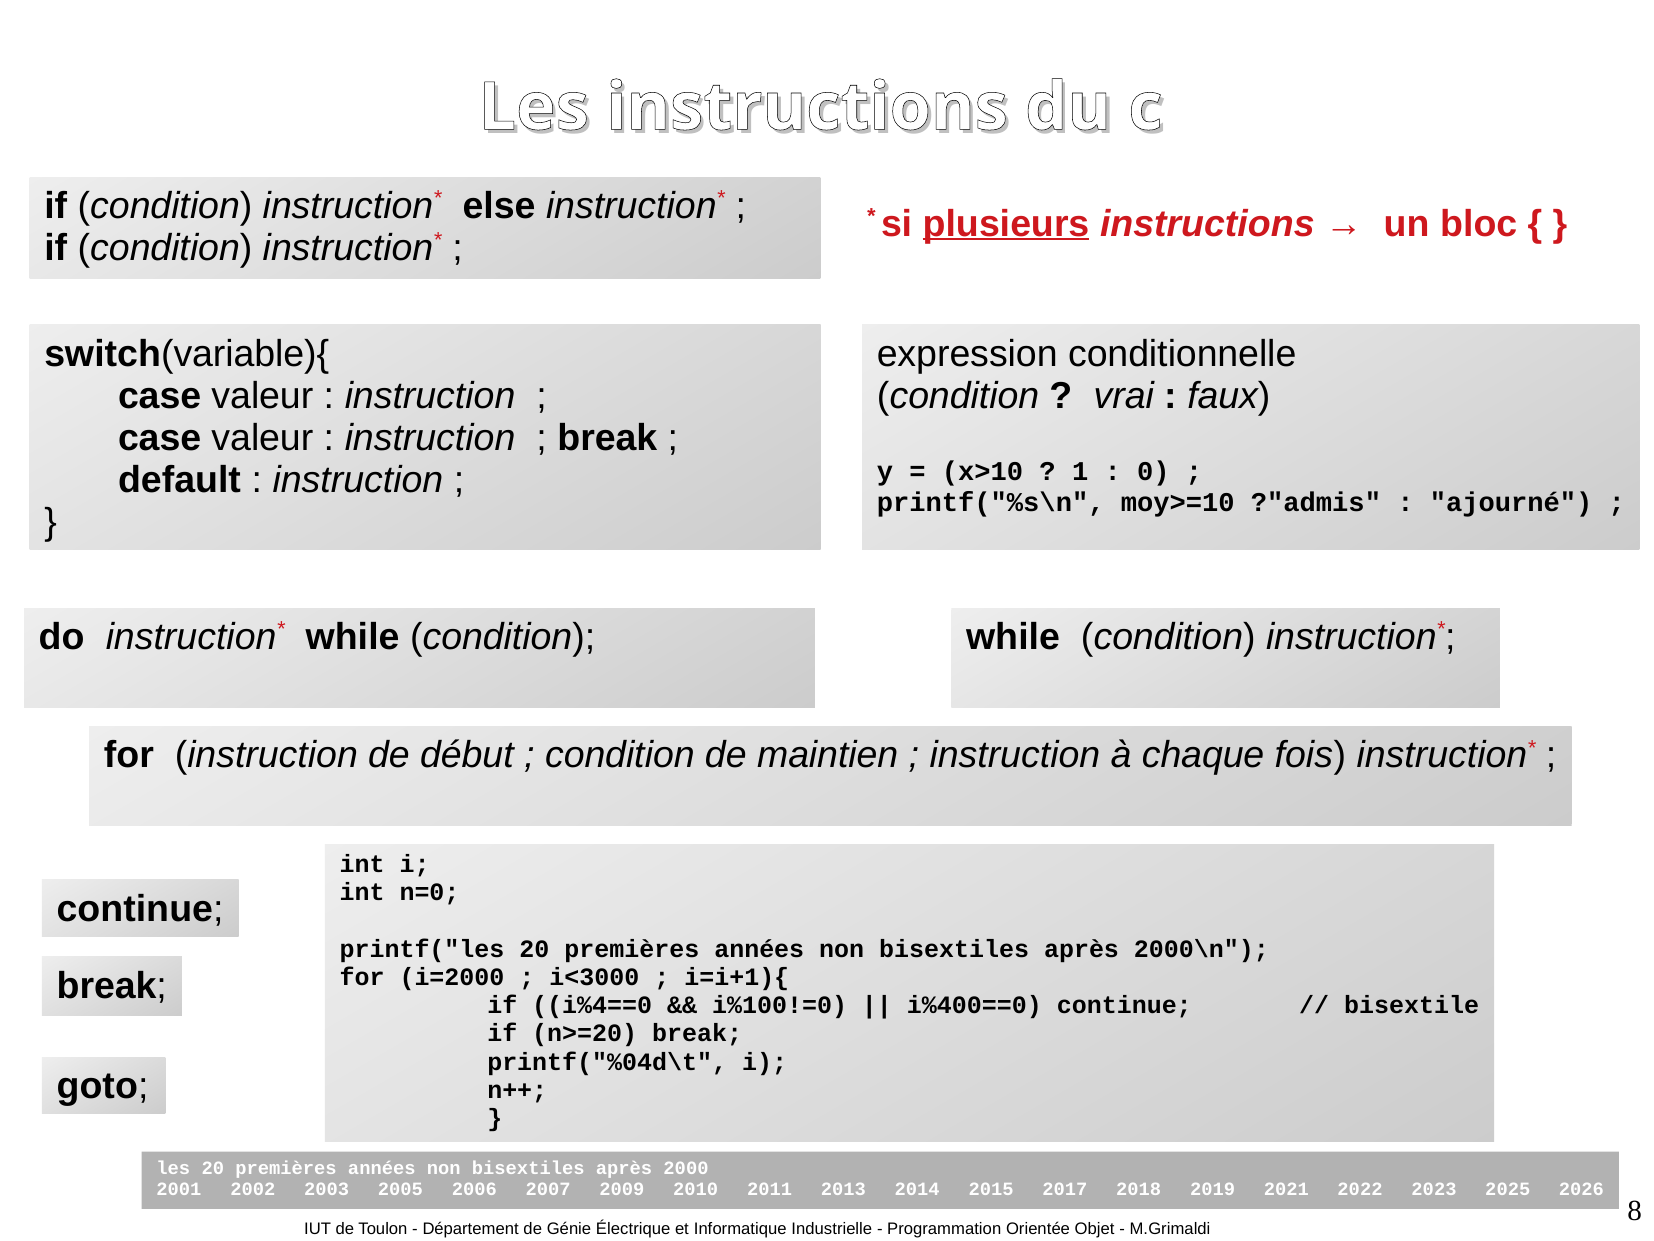

# Les instructions du c
if (condition) instruction*  else instruction* ;
if (condition) instruction* ;
* si plusieurs instructions → un bloc { }
expression conditionnelle
(condition ?  vrai : faux)
y = (x>10 ? 1 : 0) ;
printf("%s\n", moy>=10 ?"admis" : "ajourné") ;
switch(variable){
	case valeur : instruction  ;
	case valeur : instruction  ; break ;
	default : instruction ;
}
do instruction*  while (condition);
while (condition) instruction*;
for (instruction de début ; condition de maintien ; instruction à chaque fois) instruction* ;
int i;
int n=0;
printf("les 20 premières années non bisextiles après 2000\n");
for (i=2000 ; i<3000 ; i=i+1){
		if ((i%4==0 && i%100!=0) || i%400==0) continue;		// bisextile
		if (n>=20) break;
		printf("%04d\t", i);
		n++;
		}
continue;
break;
goto;
les 20 premières années non bisextiles après 2000
2001	2002	2003	2005	2006	2007	2009	2010	2011	2013	2014	2015	2017	2018	2019	2021	2022	2023	2025	2026